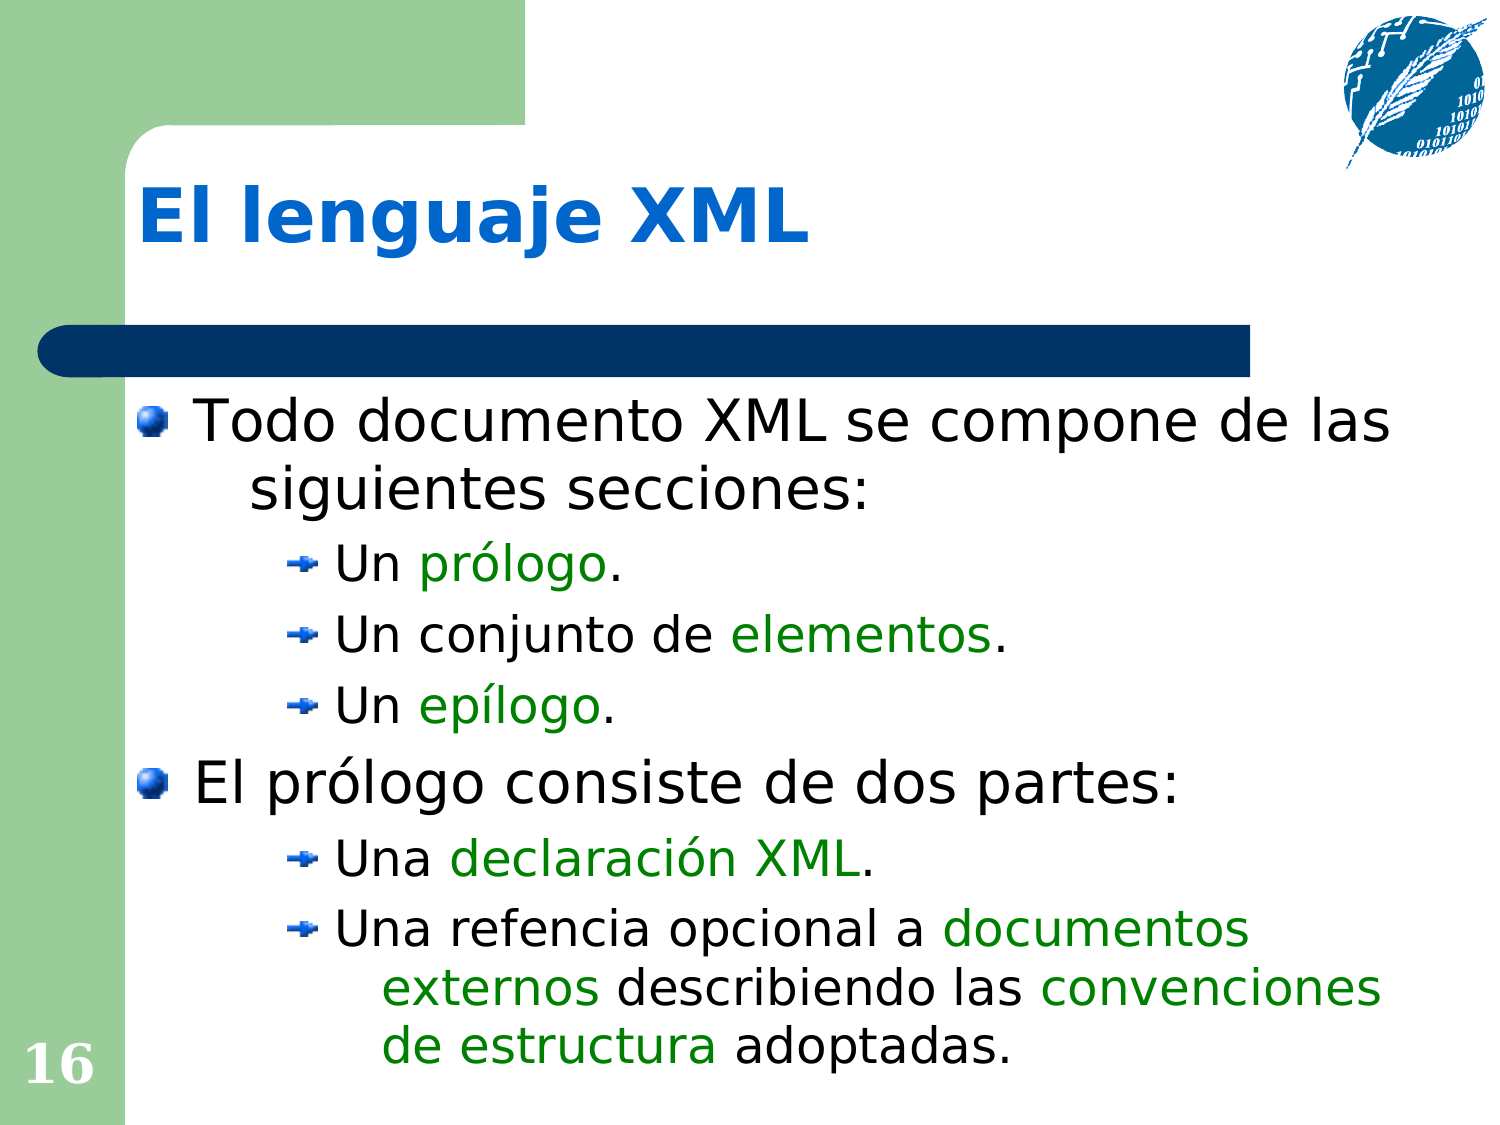

# El lenguaje XML
Todo documento XML se compone de las siguientes secciones:
Un prólogo.
Un conjunto de elementos.
Un epílogo.
El prólogo consiste de dos partes:
Una declaración XML.
Una refencia opcional a documentos externos describiendo las convenciones de estructura adoptadas.
16